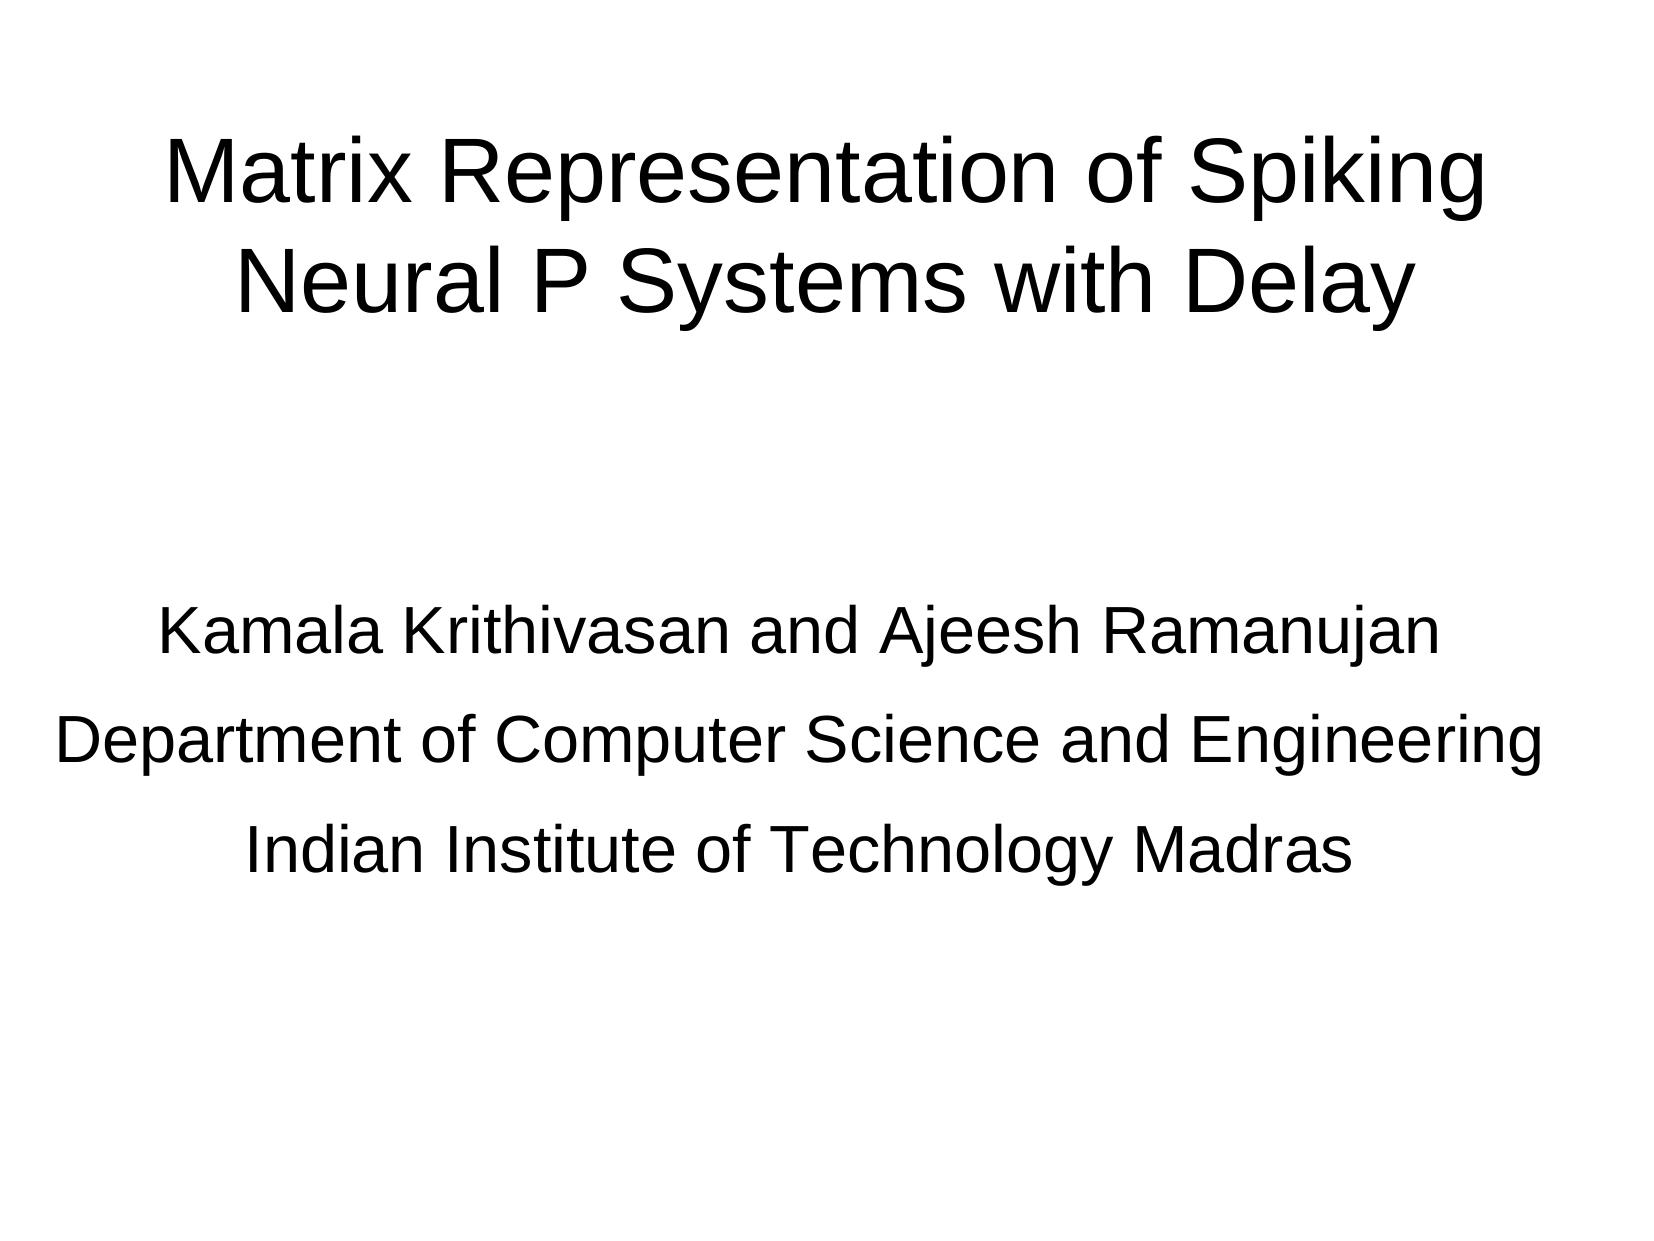

# Matrix Representation of Spiking Neural P Systems with Delay
Kamala Krithivasan and Ajeesh Ramanujan
Department of Computer Science and Engineering
Indian Institute of Technology Madras